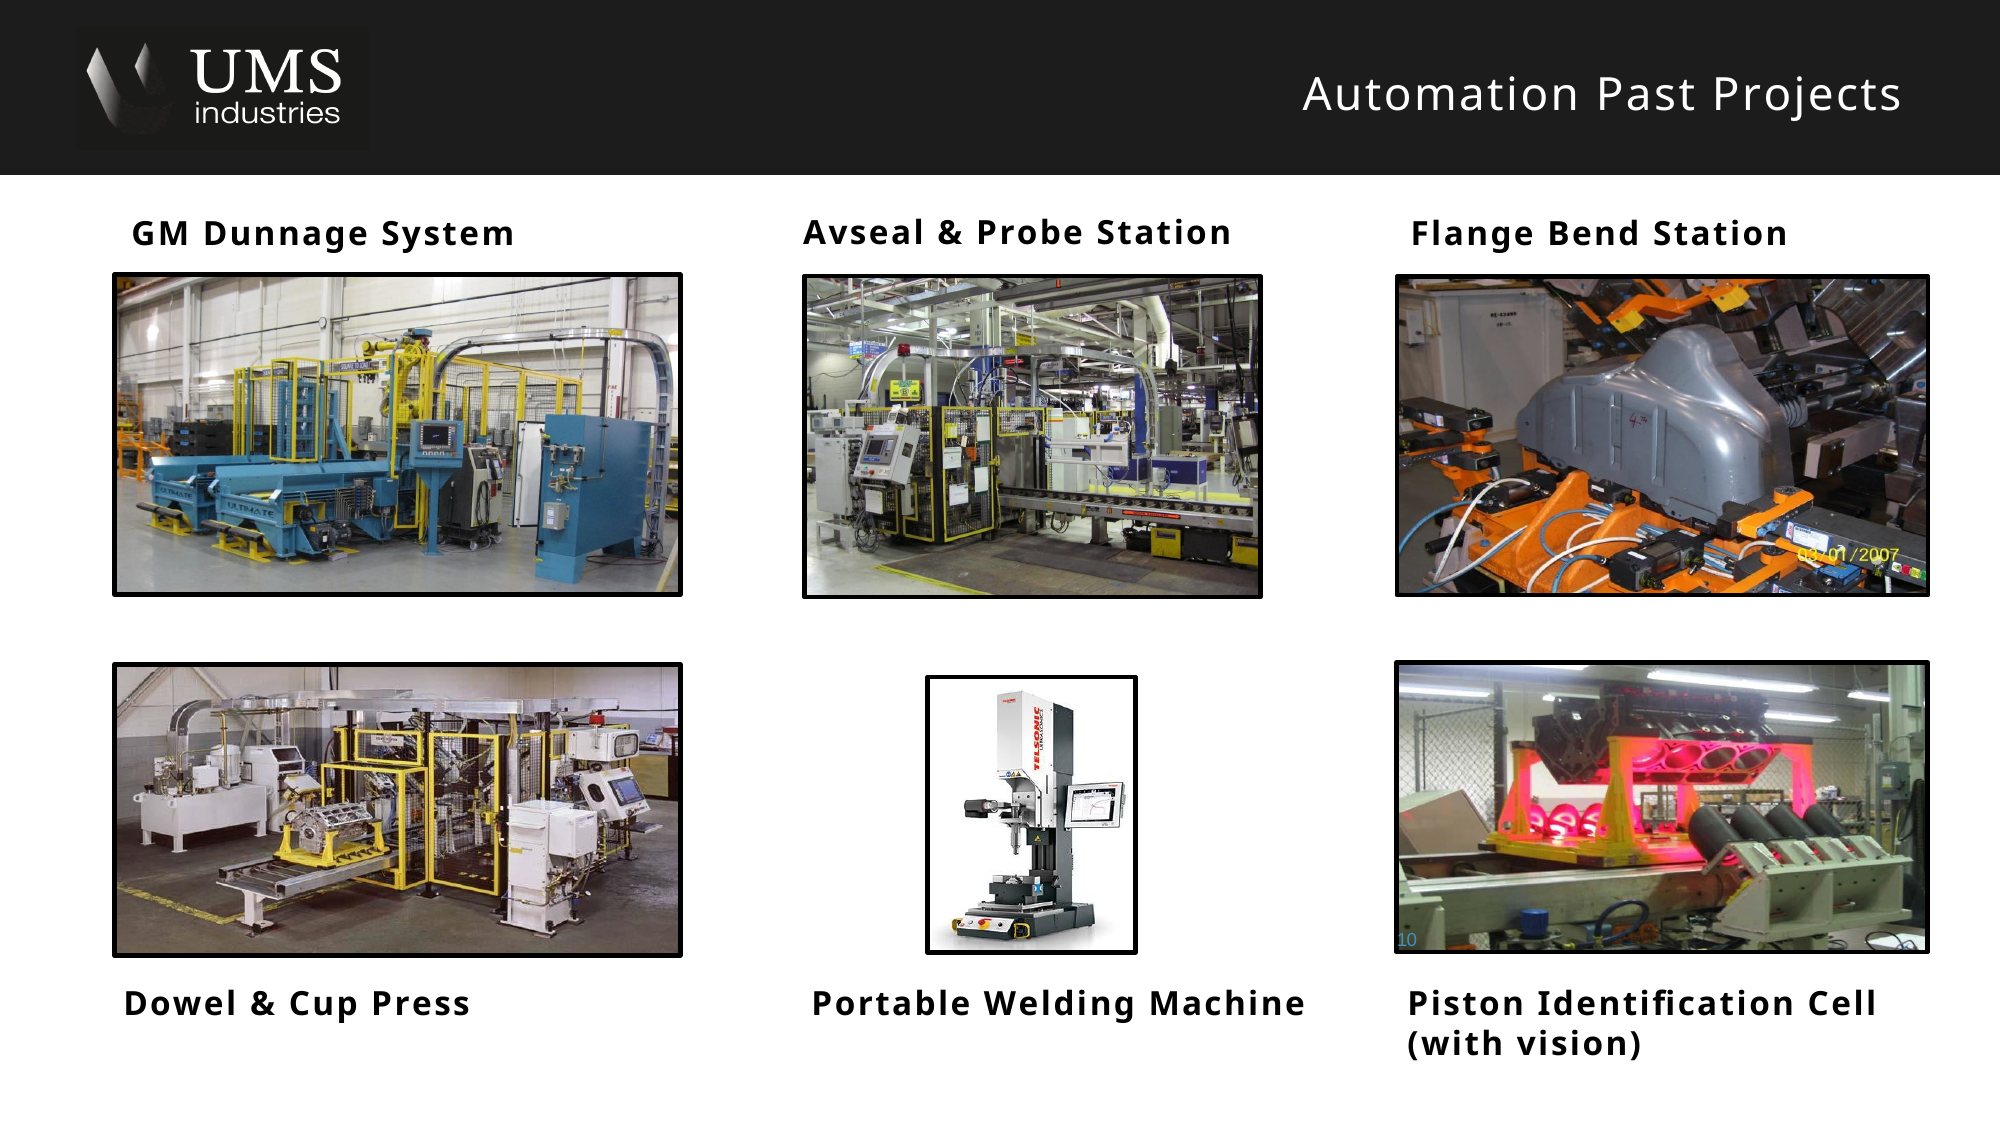

# AUTOMATION PAST PROJECTS
Automation Past Projects
Avseal & Probe Station
GM Dunnage System
Flange Bend Station
10
Dowel & Cup Press
Portable Welding Machine
Piston Identification Cell
(with vision)